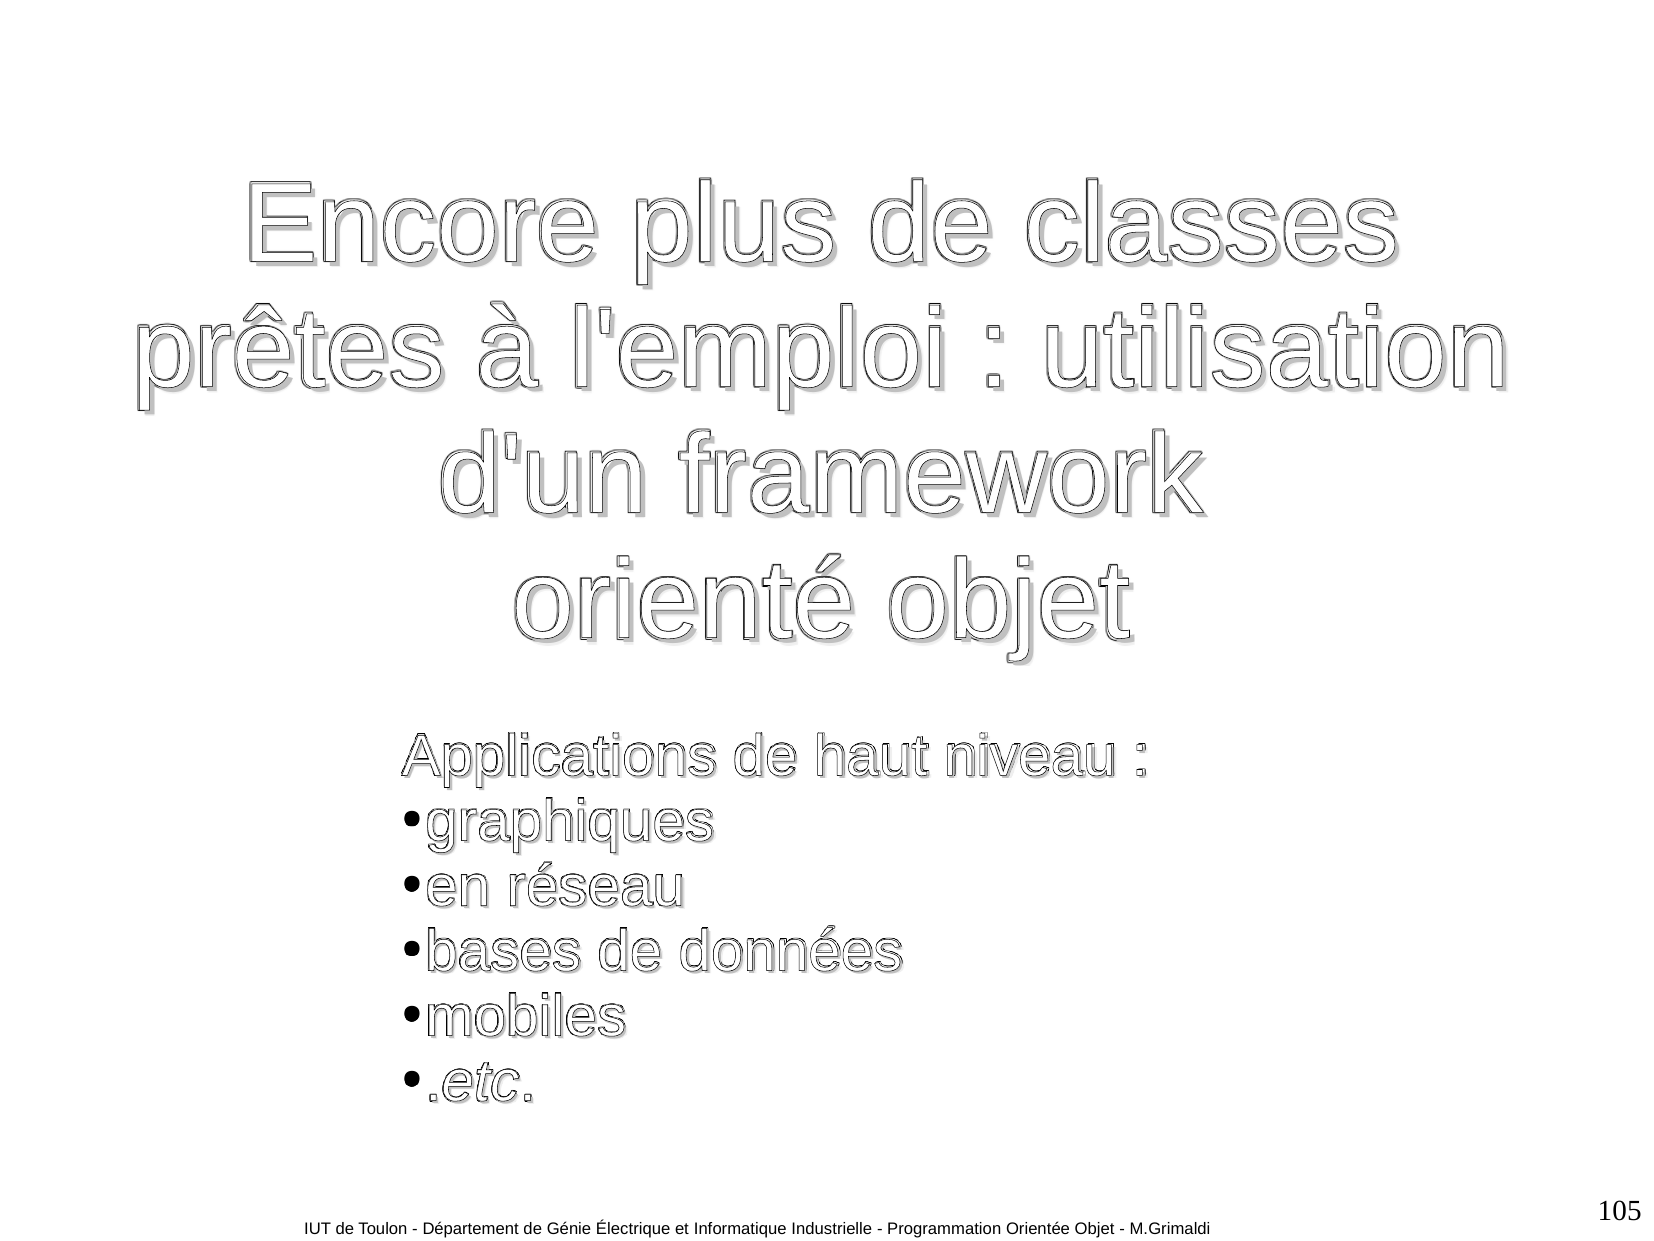

# Encore plus de classes prêtes à l'emploi : utilisation d'un framework
orienté objet
Applications de haut niveau :
graphiques
en réseau
bases de données
mobiles
.etc.